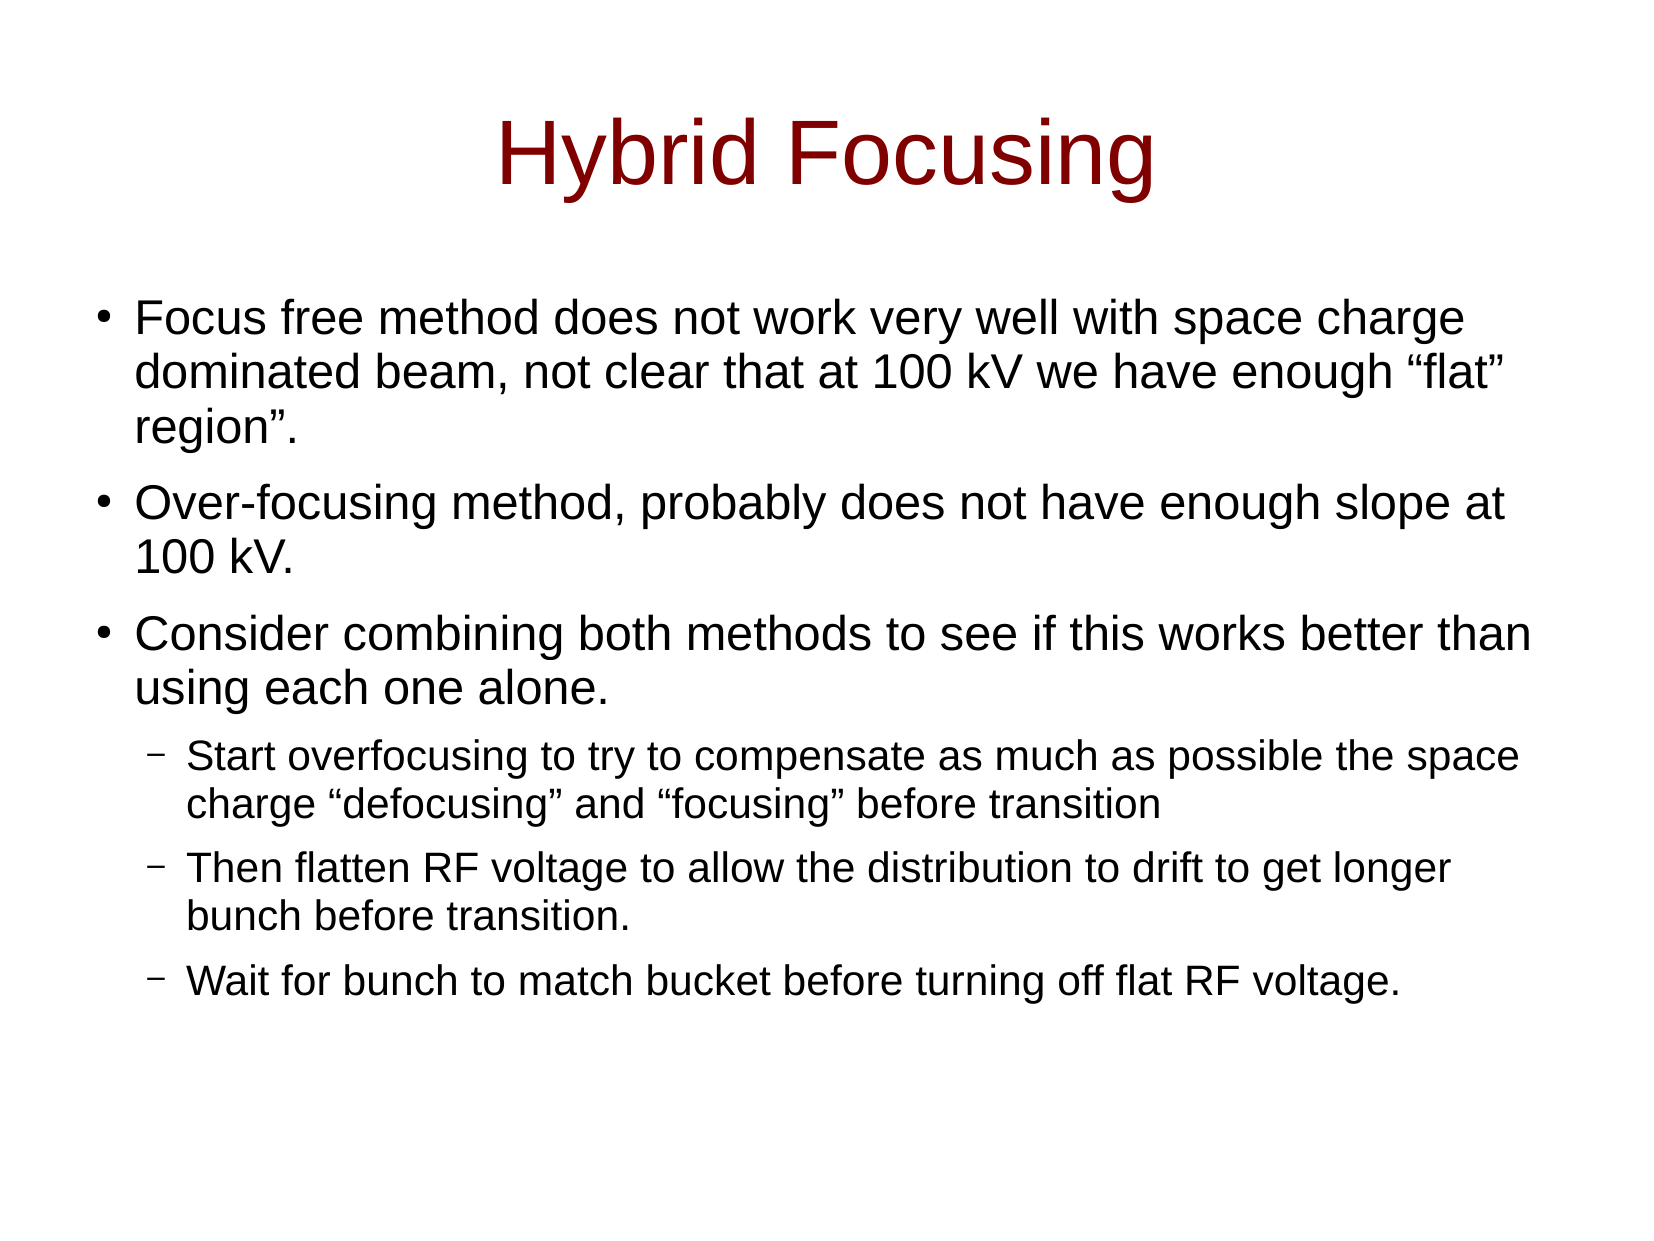

# Hybrid Focusing
Focus free method does not work very well with space charge dominated beam, not clear that at 100 kV we have enough “flat” region”.
Over-focusing method, probably does not have enough slope at 100 kV.
Consider combining both methods to see if this works better than using each one alone.
Start overfocusing to try to compensate as much as possible the space charge “defocusing” and “focusing” before transition
Then flatten RF voltage to allow the distribution to drift to get longer bunch before transition.
Wait for bunch to match bucket before turning off flat RF voltage.